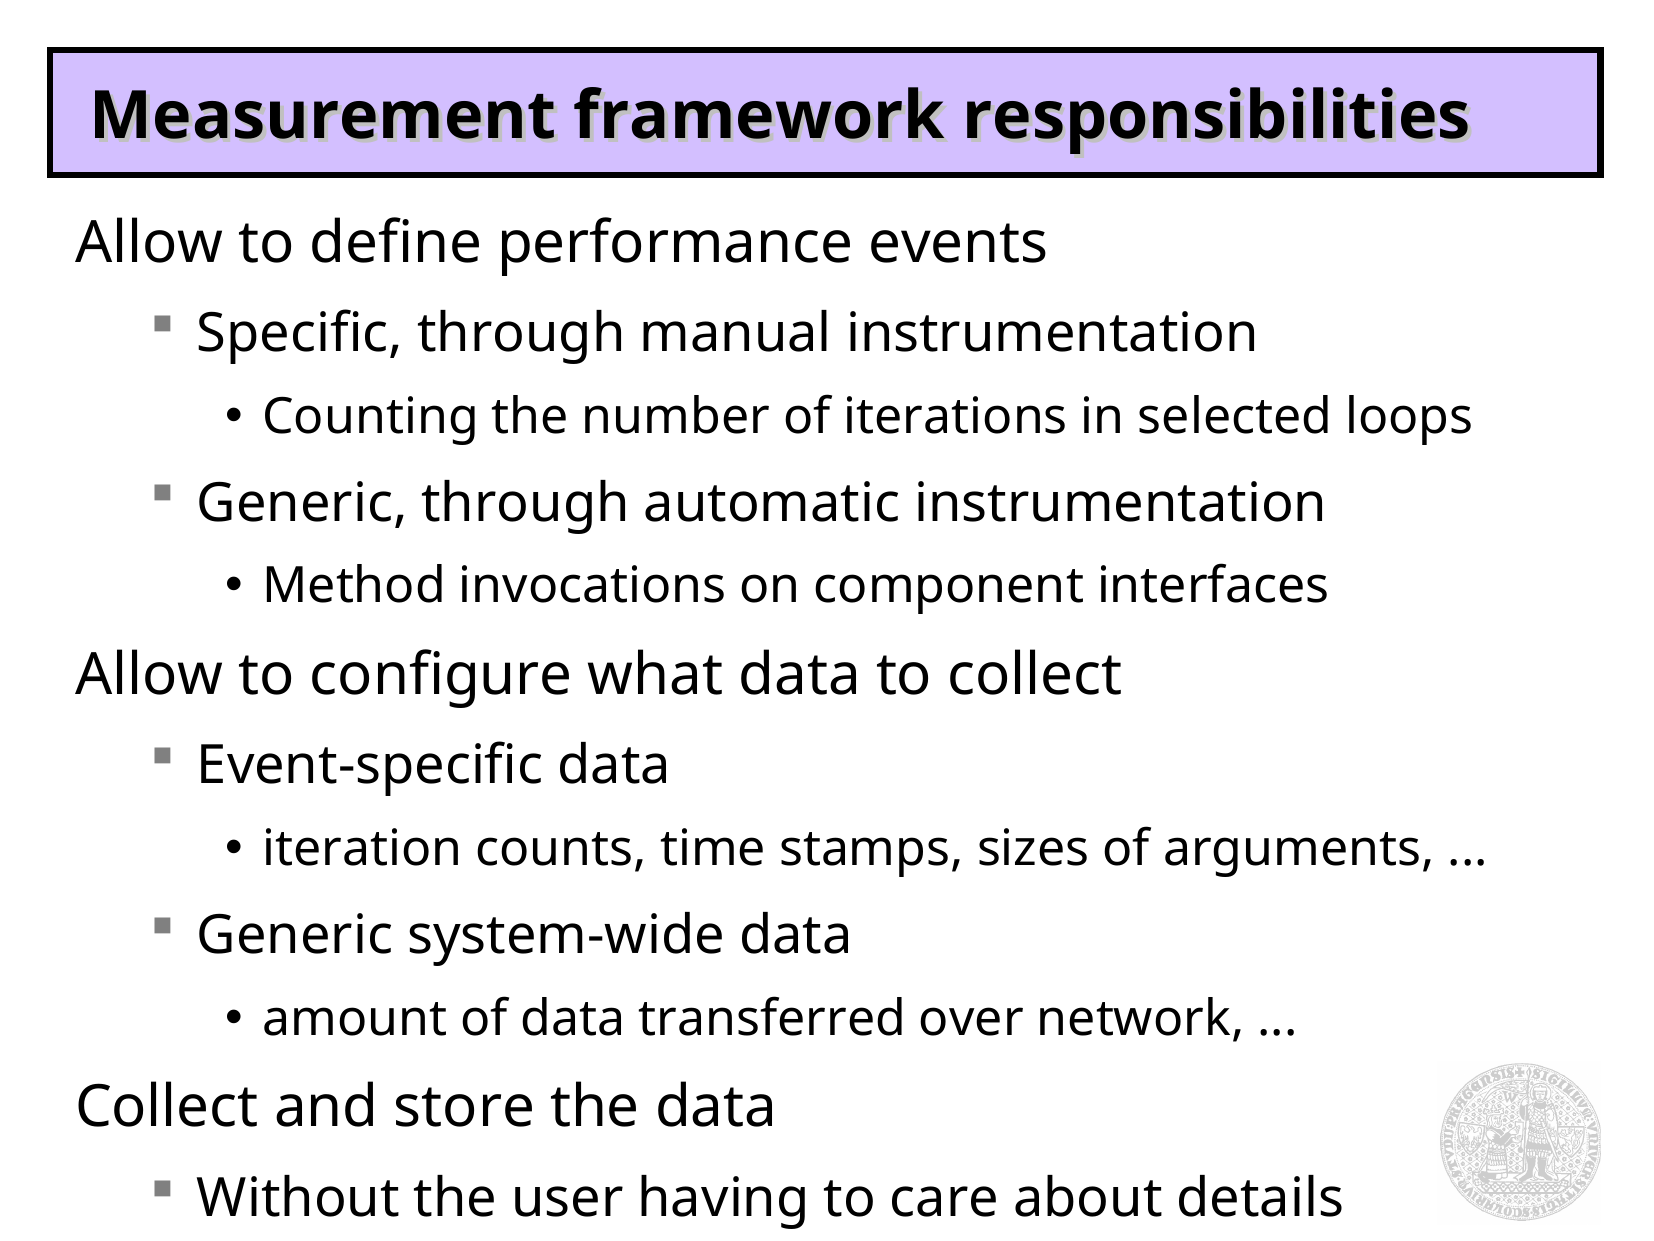

# Measurement framework responsibilities
Allow to define performance events
Specific, through manual instrumentation
Counting the number of iterations in selected loops
Generic, through automatic instrumentation
Method invocations on component interfaces
Allow to configure what data to collect
Event-specific data
iteration counts, time stamps, sizes of arguments, ...
Generic system-wide data
amount of data transferred over network, ...
Collect and store the data
Without the user having to care about details